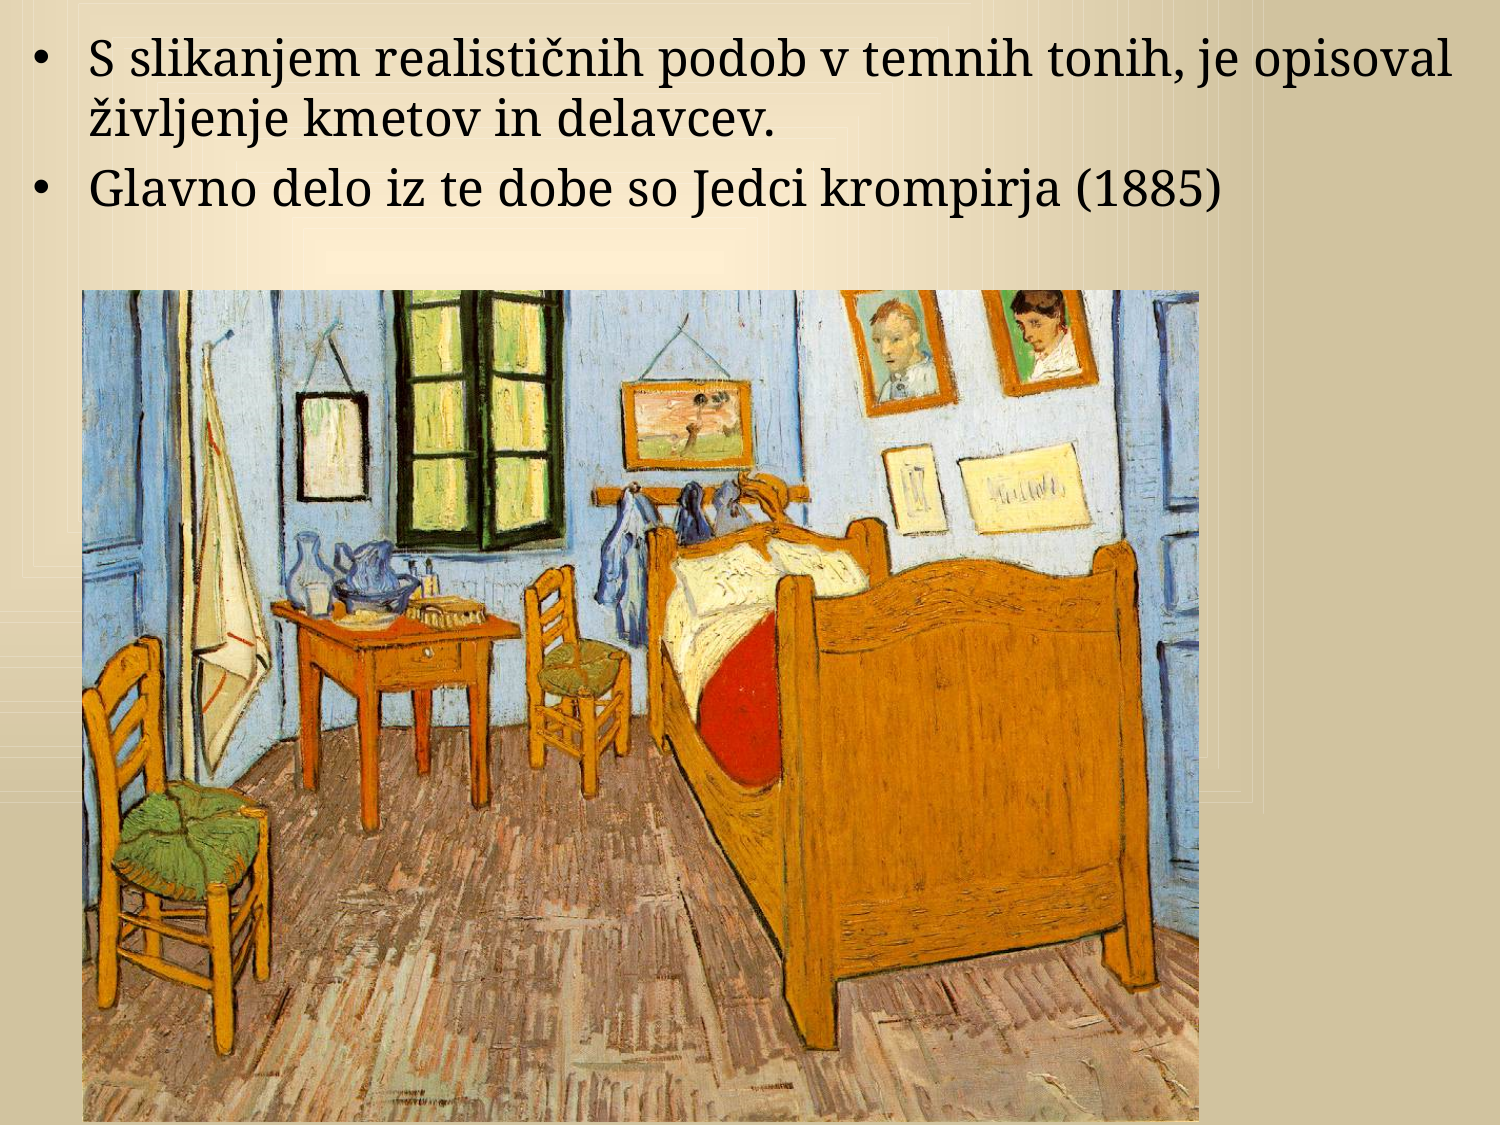

# S slikanjem realističnih podob v temnih tonih, je opisoval življenje kmetov in delavcev.
Glavno delo iz te dobe so Jedci krompirja (1885)